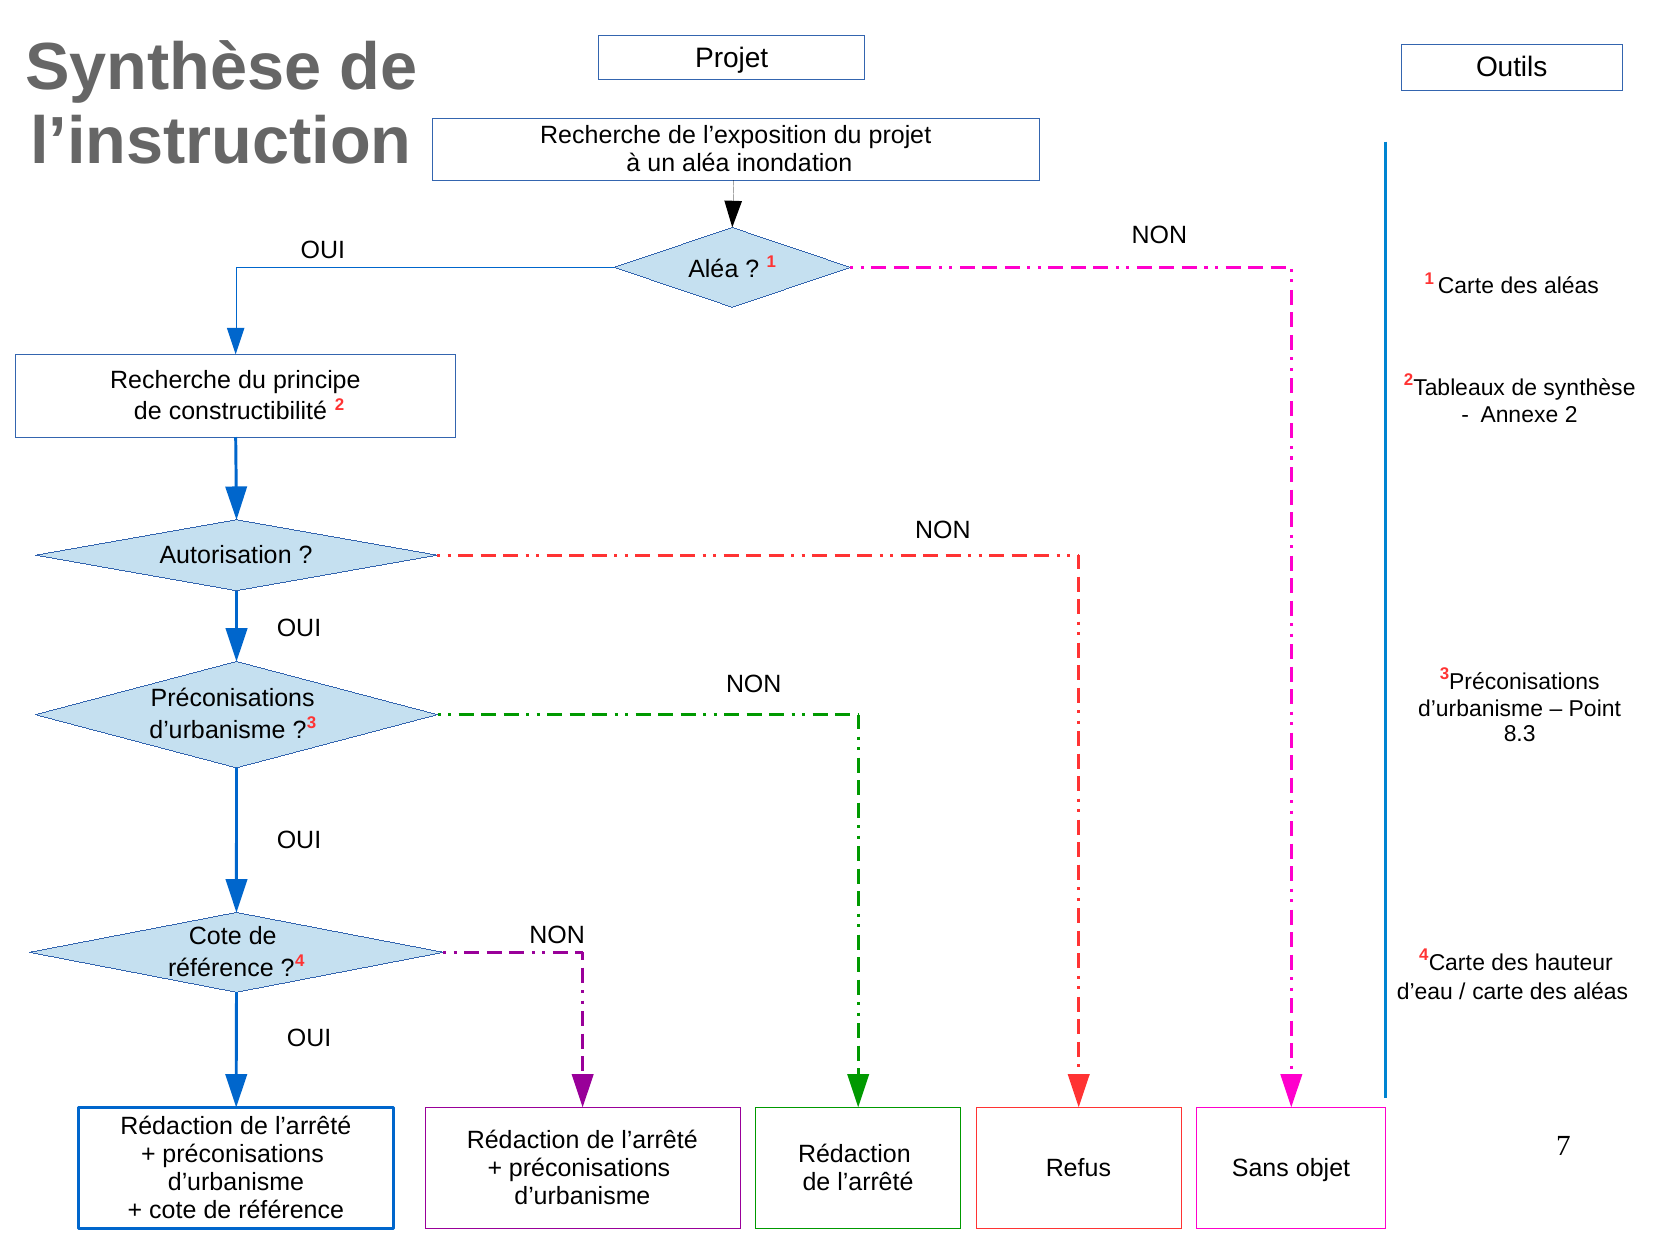

# Synthèse de l’instruction
Projet
Outils
Recherche de l’exposition du projet
 à un aléa inondation
NON
Aléa ? 1
OUI
1 Carte des aléas
Recherche du principe
 de constructibilité 2
2Tableaux de synthèse - Annexe 2
NON
Autorisation ?
OUI
3Préconisations d’urbanisme – Point 8.3
Préconisations
d’urbanisme ?3
NON
OUI
Cote de
référence ?4
NON
4Carte des hauteur d’eau / carte des aléas
OUI
Rédaction de l’arrêté
+ préconisations
d’urbanisme
+ cote de référence
Rédaction de l’arrêté
+ préconisations
d’urbanisme
Rédaction
de l’arrêté
Refus
Sans objet
7